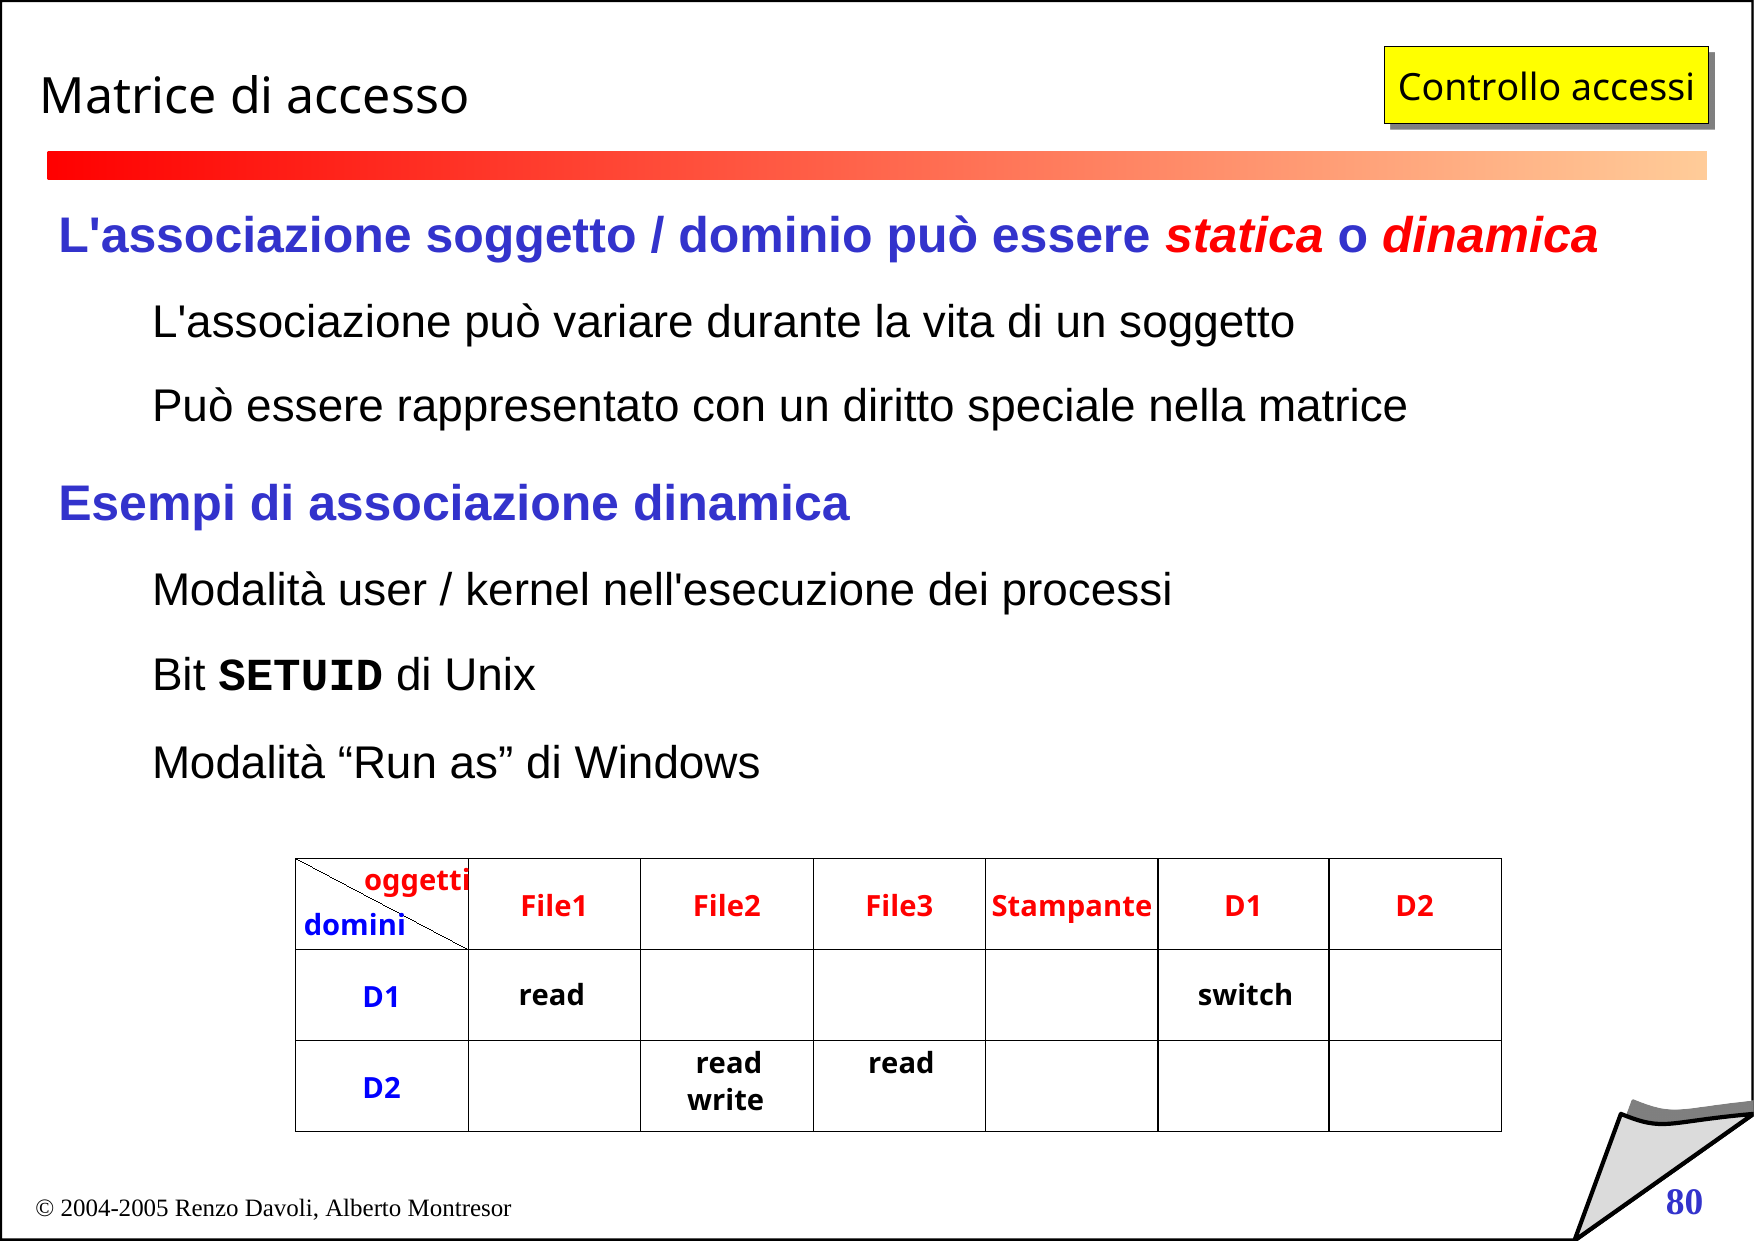

Controllo accessi
# Matrice di accesso
L'associazione soggetto / dominio può essere statica o dinamica
L'associazione può variare durante la vita di un soggetto
Può essere rappresentato con un diritto speciale nella matrice
Esempi di associazione dinamica
Modalità user / kernel nell'esecuzione dei processi
Bit SETUID di Unix
Modalità “Run as” di Windows
oggetti
File1
File2
File3
Stampante
D1
D2
domini
D1
read
switch
D2
read
read
write